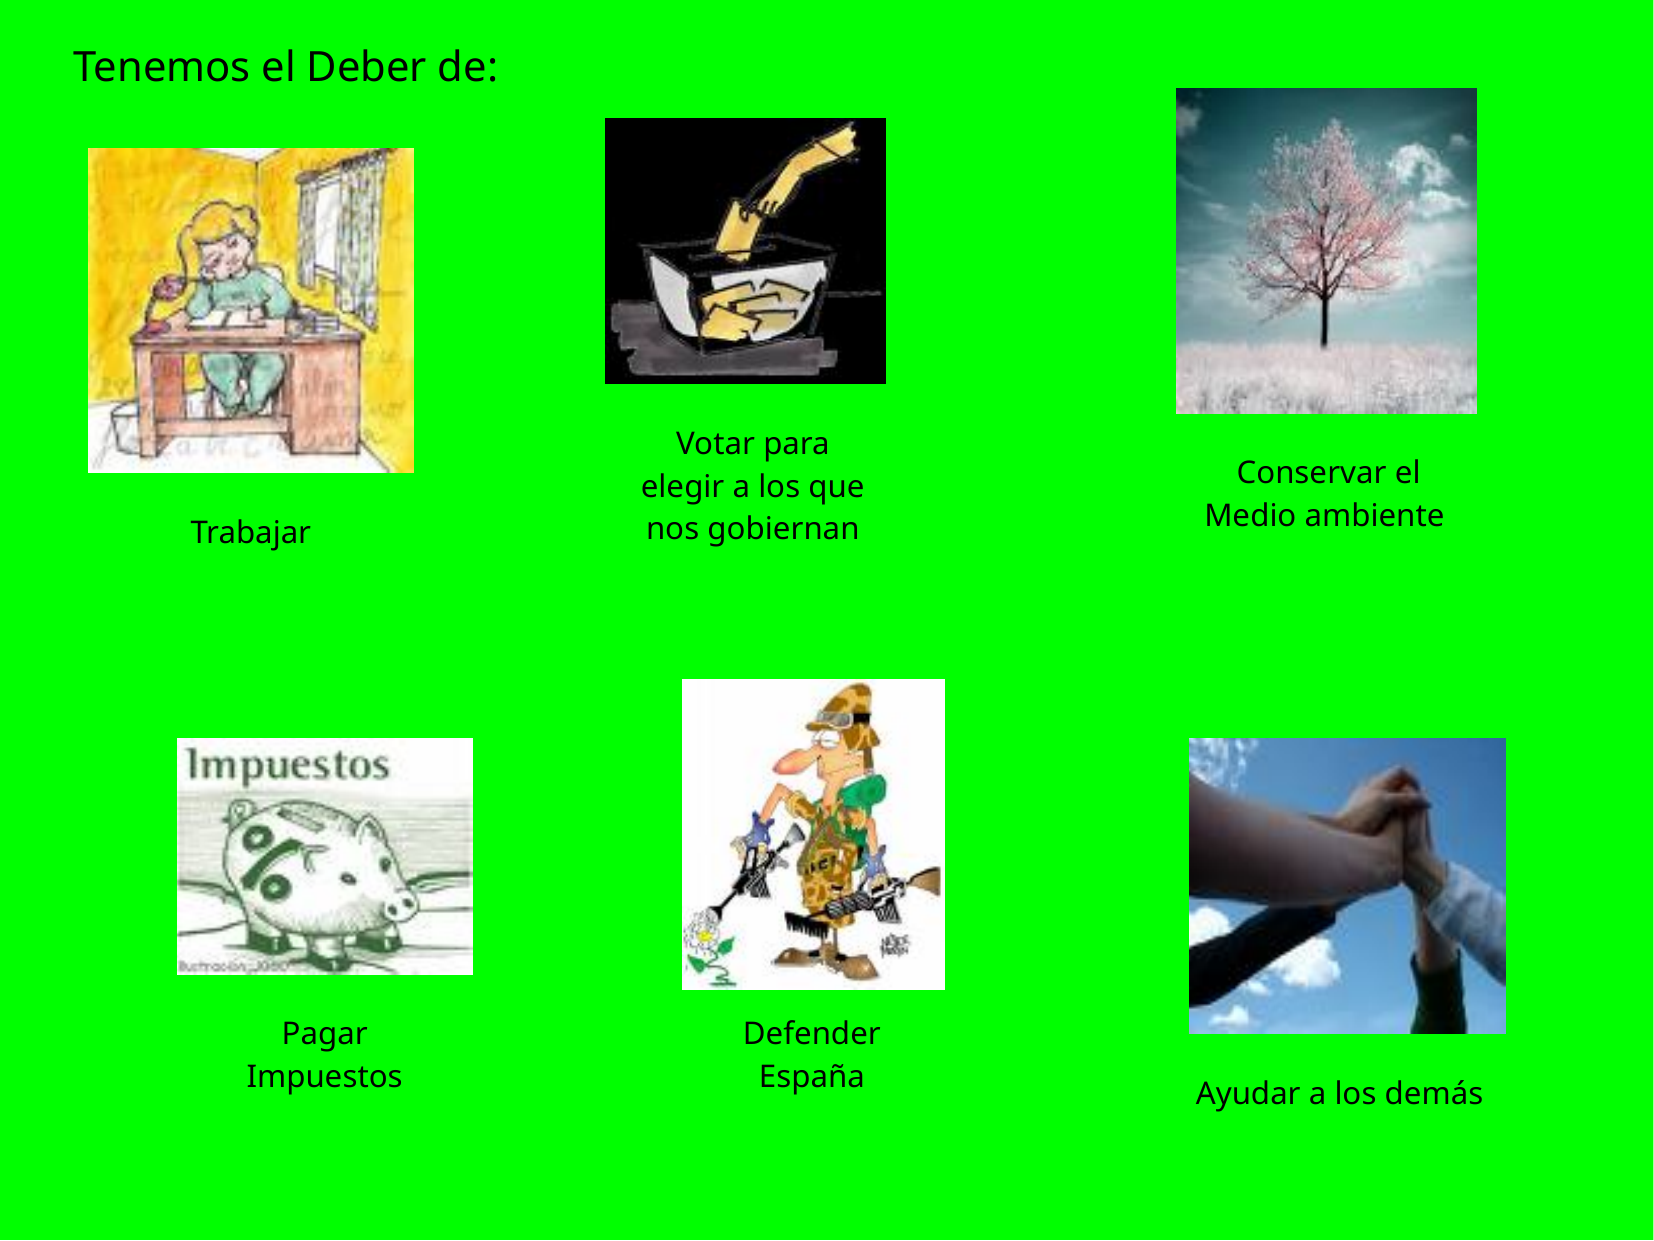

Tenemos el Deber de:
Votar para elegir a los que nos gobiernan
Conservar el Medio ambiente
Trabajar
Pagar Impuestos
Defender España
Ayudar a los demás